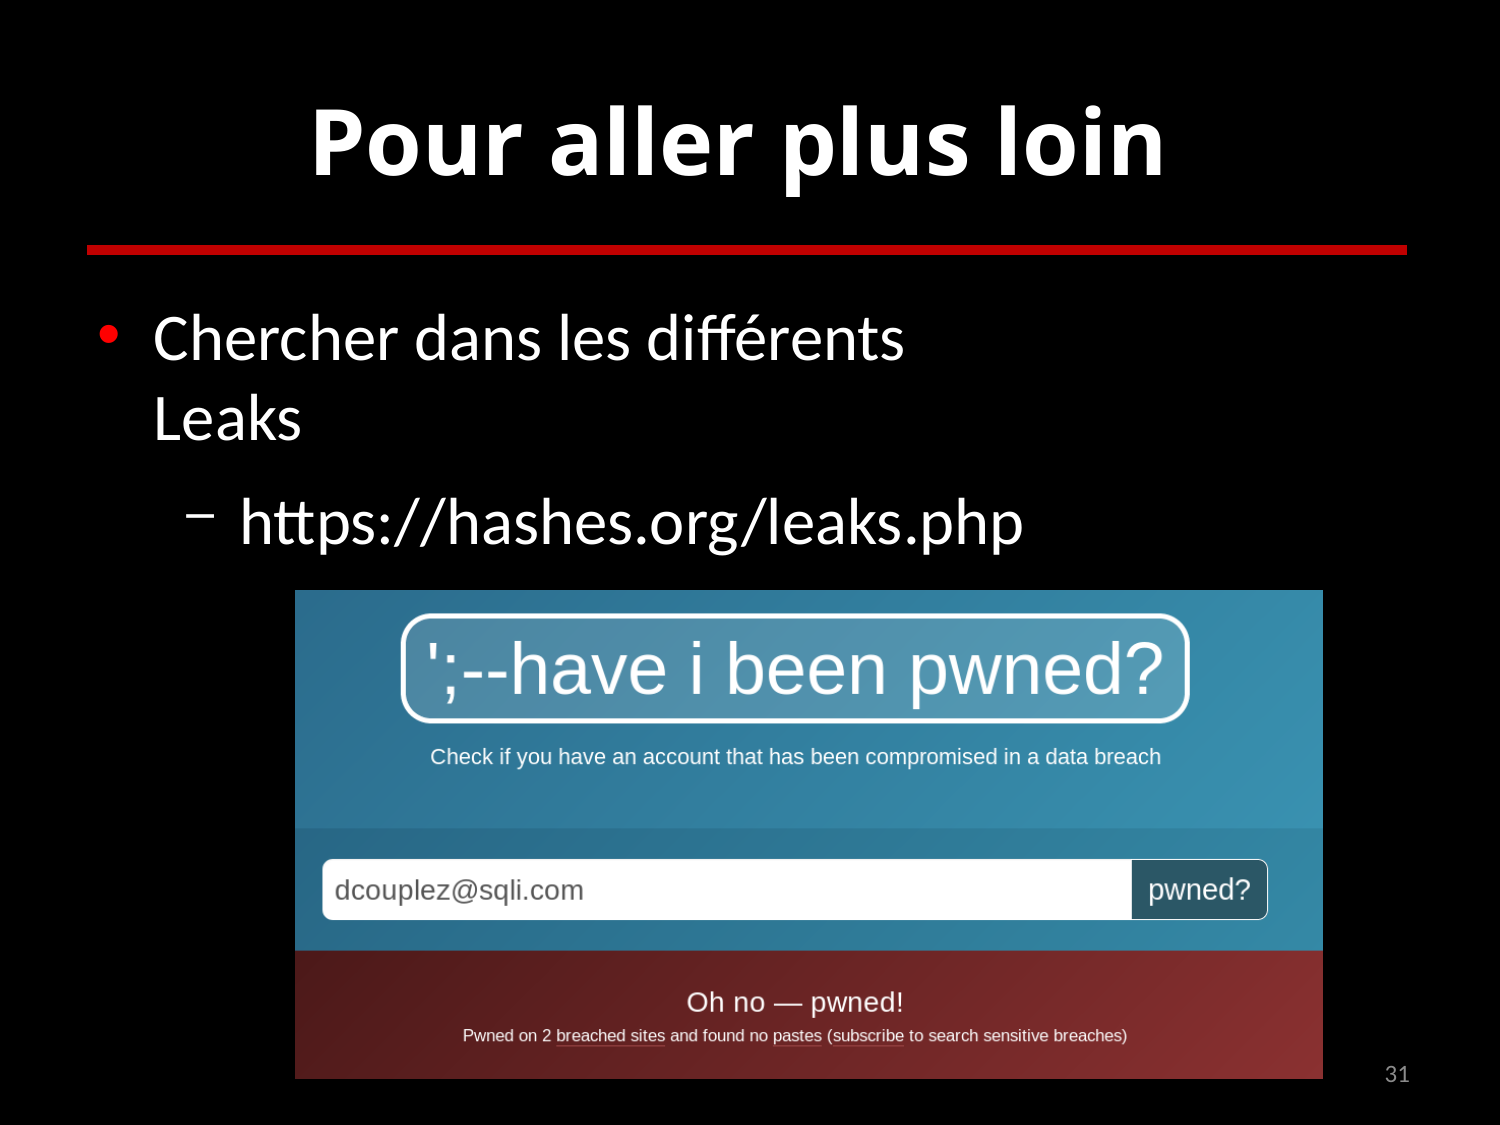

# Pour aller plus loin
Chercher dans les différents Leaks
https://hashes.org/leaks.php